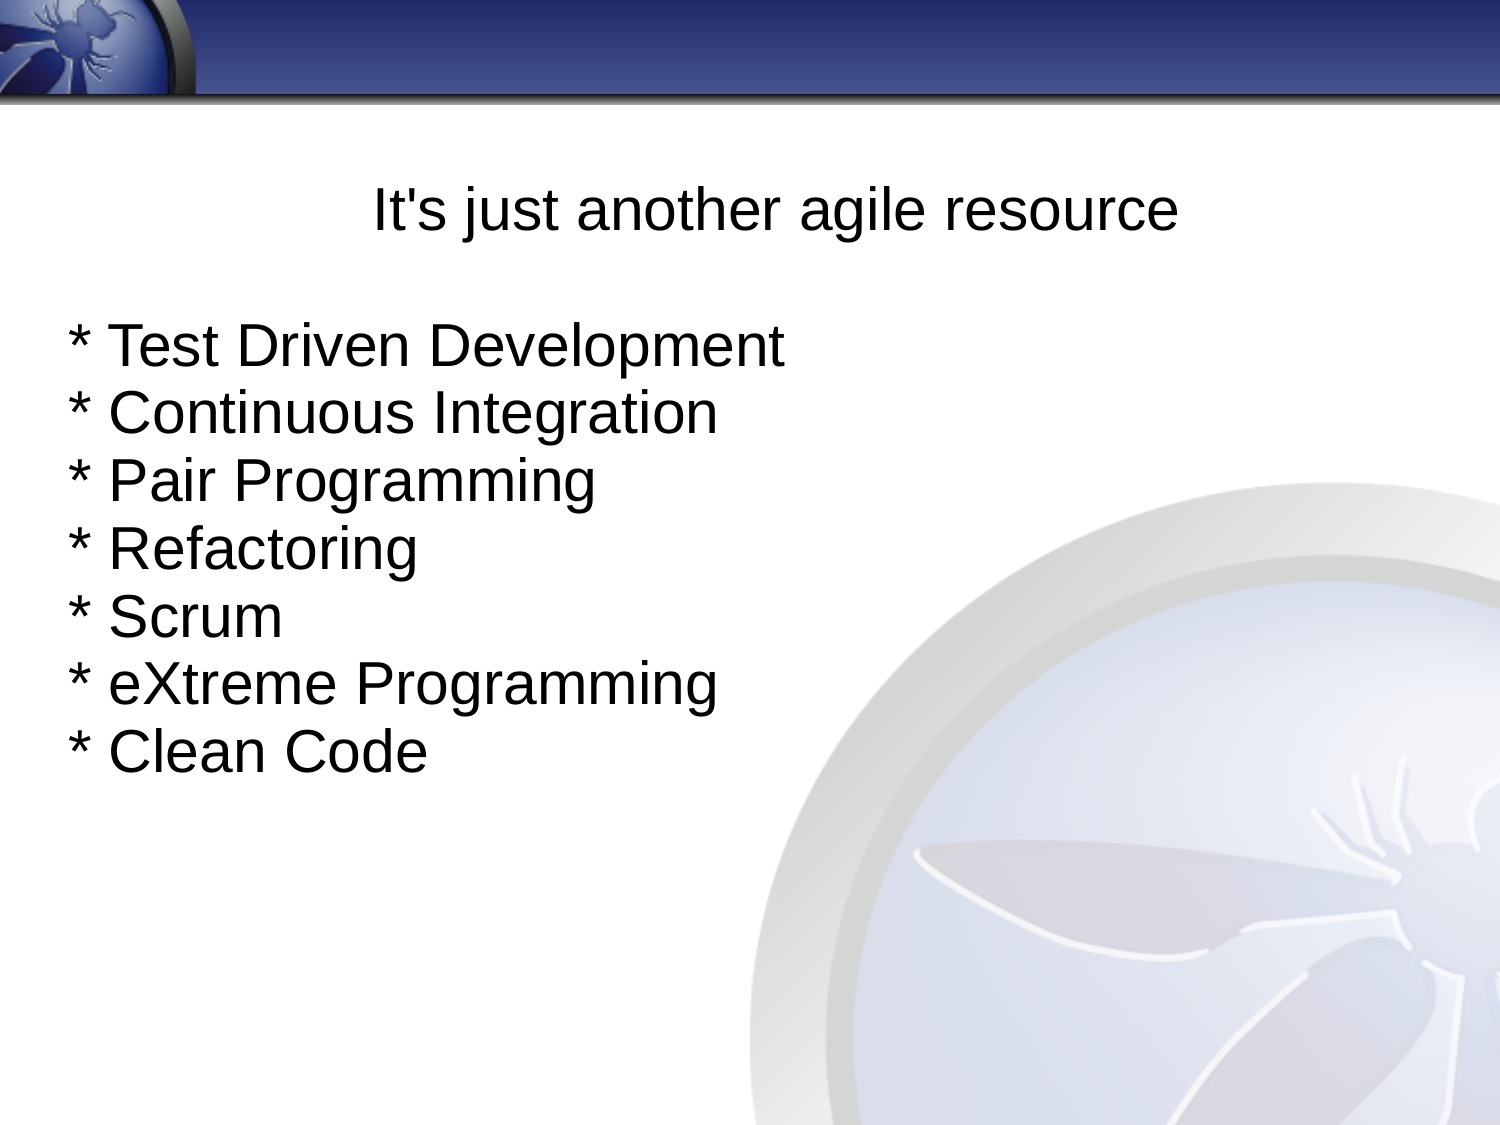

# It's just another agile resource
* Test Driven Development
* Continuous Integration
* Pair Programming
* Refactoring
* Scrum
* eXtreme Programming
* Clean Code